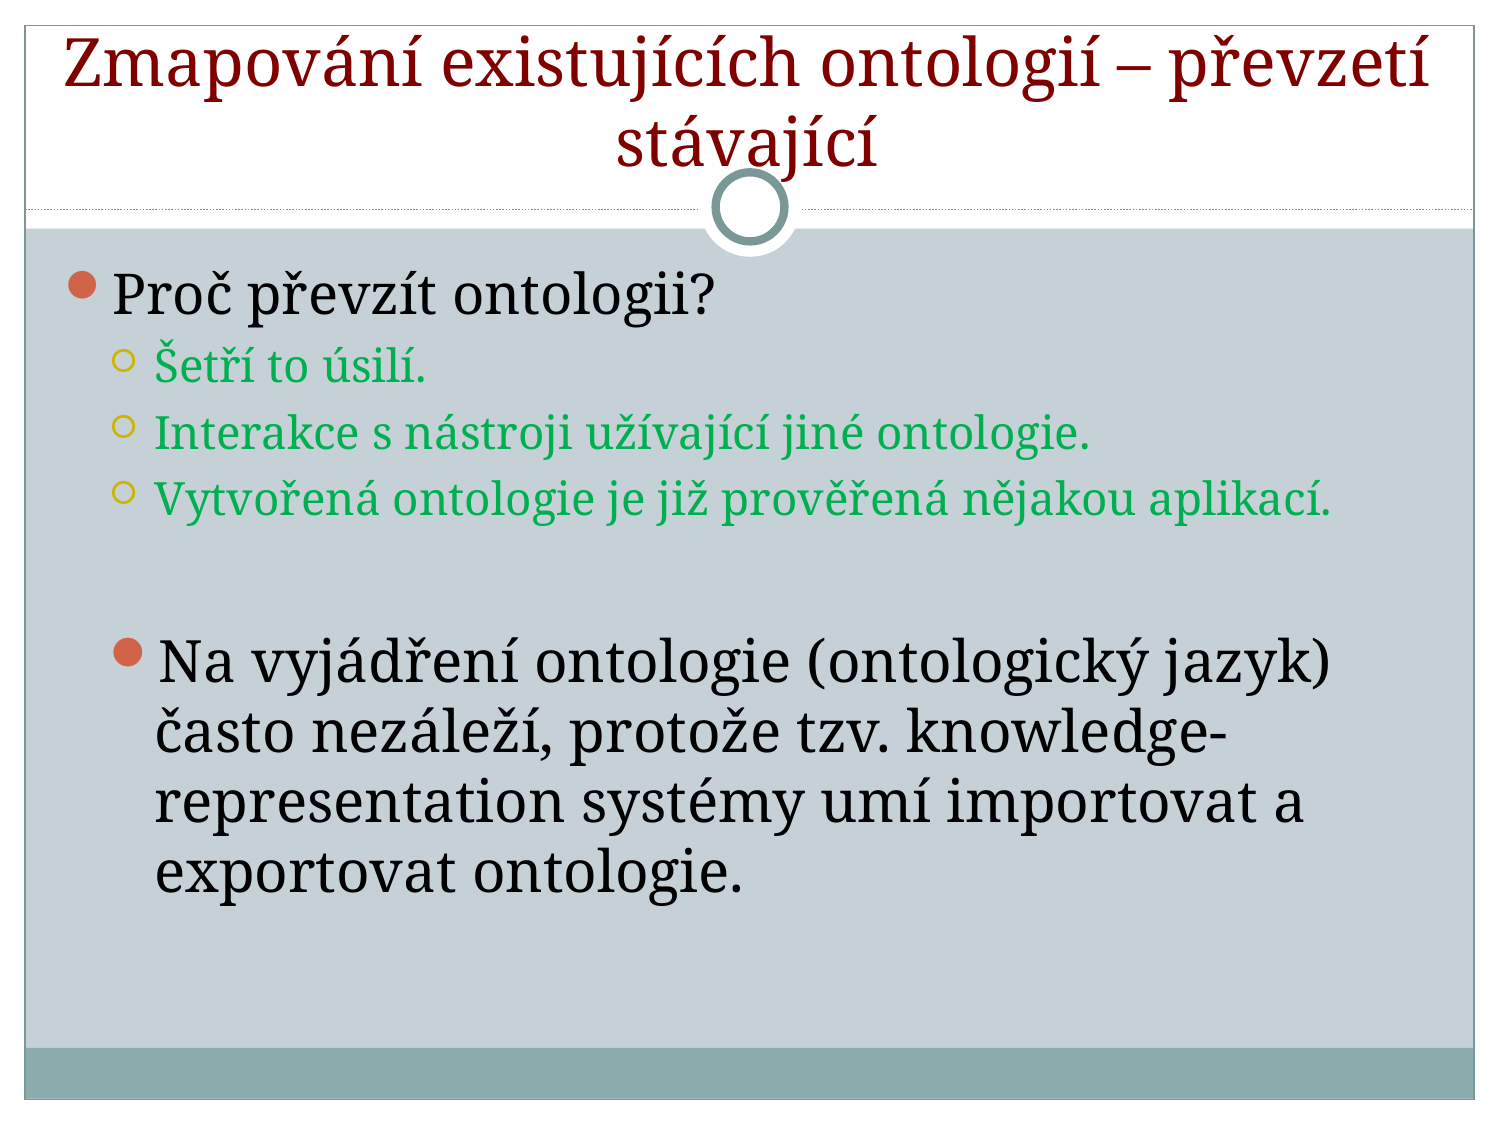

# Zmapování existujících ontologií – převzetí stávající
Proč převzít ontologii?
Šetří to úsilí.
Interakce s nástroji užívající jiné ontologie.
Vytvořená ontologie je již prověřená nějakou aplikací.
Na vyjádření ontologie (ontologický jazyk) často nezáleží, protože tzv. knowledge-representation systémy umí importovat a exportovat ontologie.